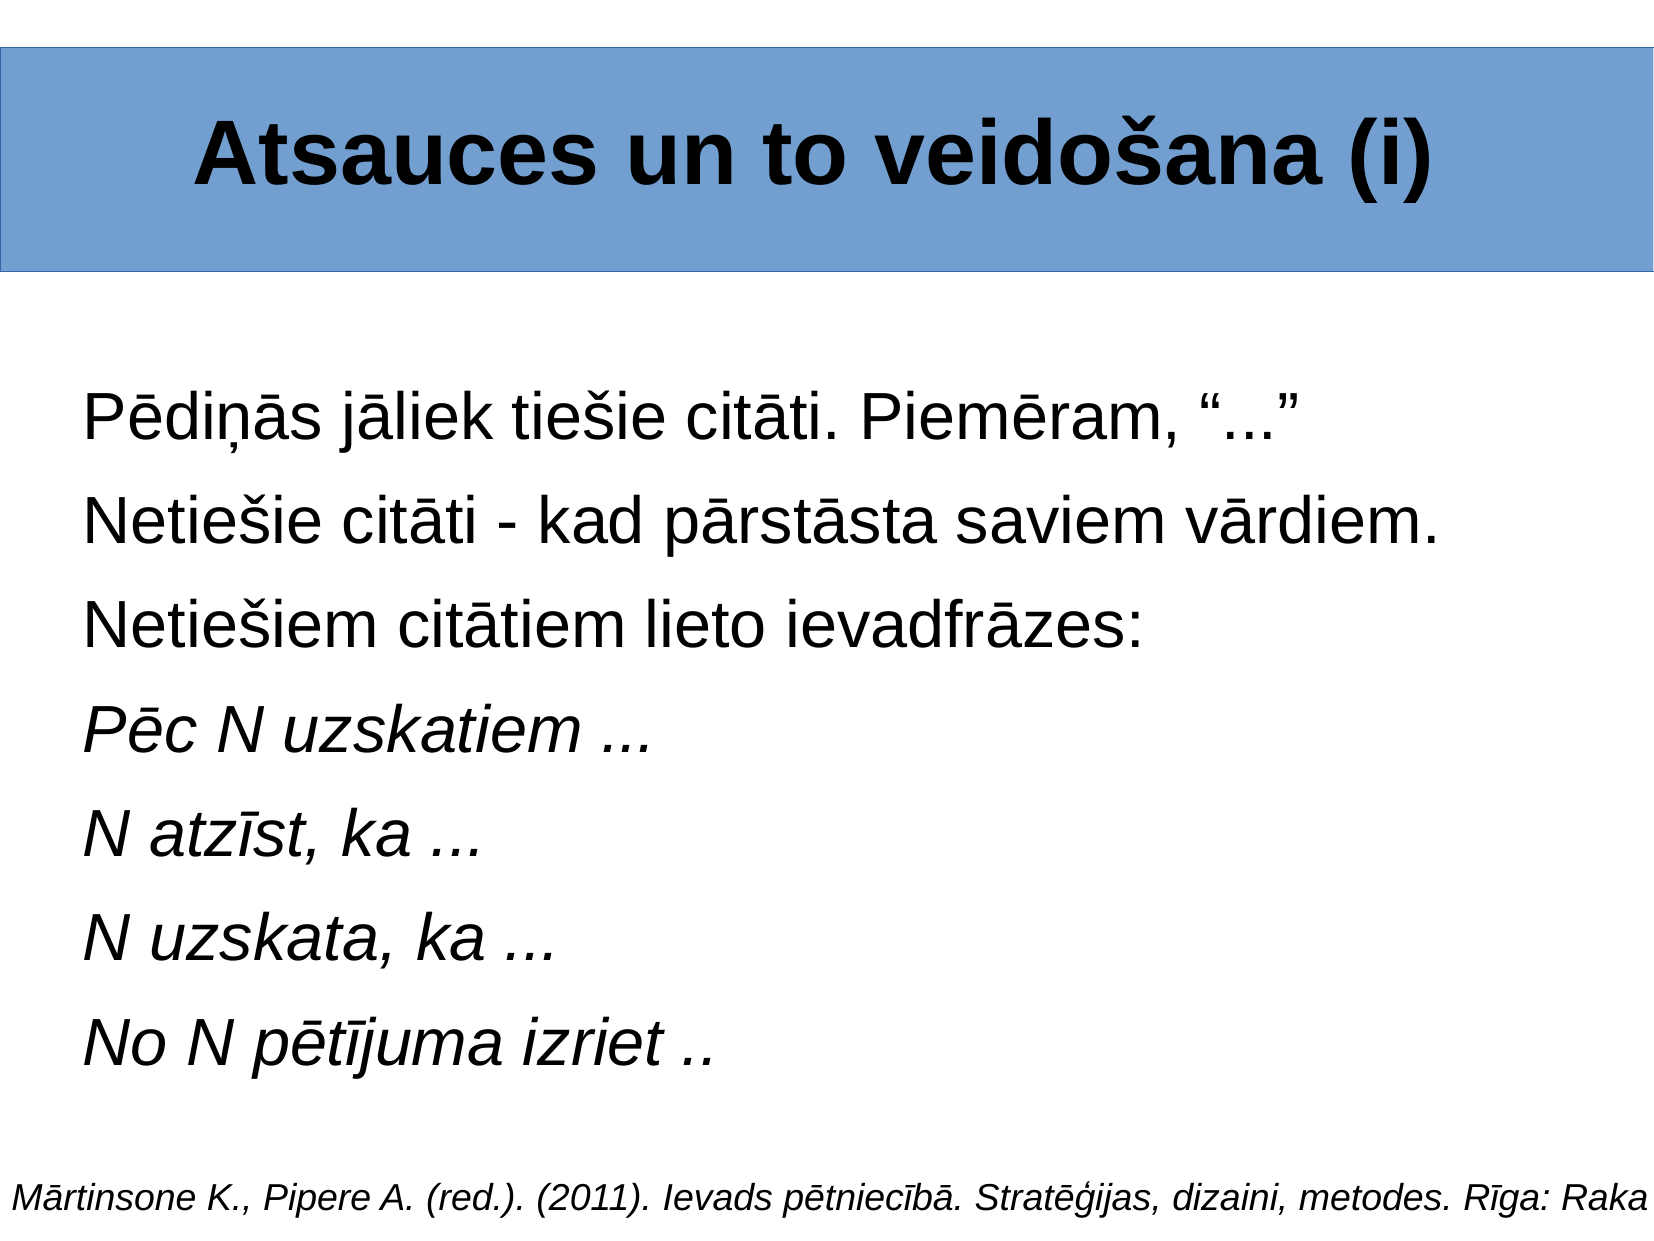

# Atsauces un to veidošana (i)
Pēdiņās jāliek tiešie citāti. Piemēram, “...”
Netiešie citāti - kad pārstāsta saviem vārdiem.
Netiešiem citātiem lieto ievadfrāzes:
Pēc N uzskatiem ...
N atzīst, ka ...
N uzskata, ka ...
No N pētījuma izriet ..
Mārtinsone K., Pipere A. (red.). (2011). Ievads pētniecībā. Stratēģijas, dizaini, metodes. Rīga: Raka